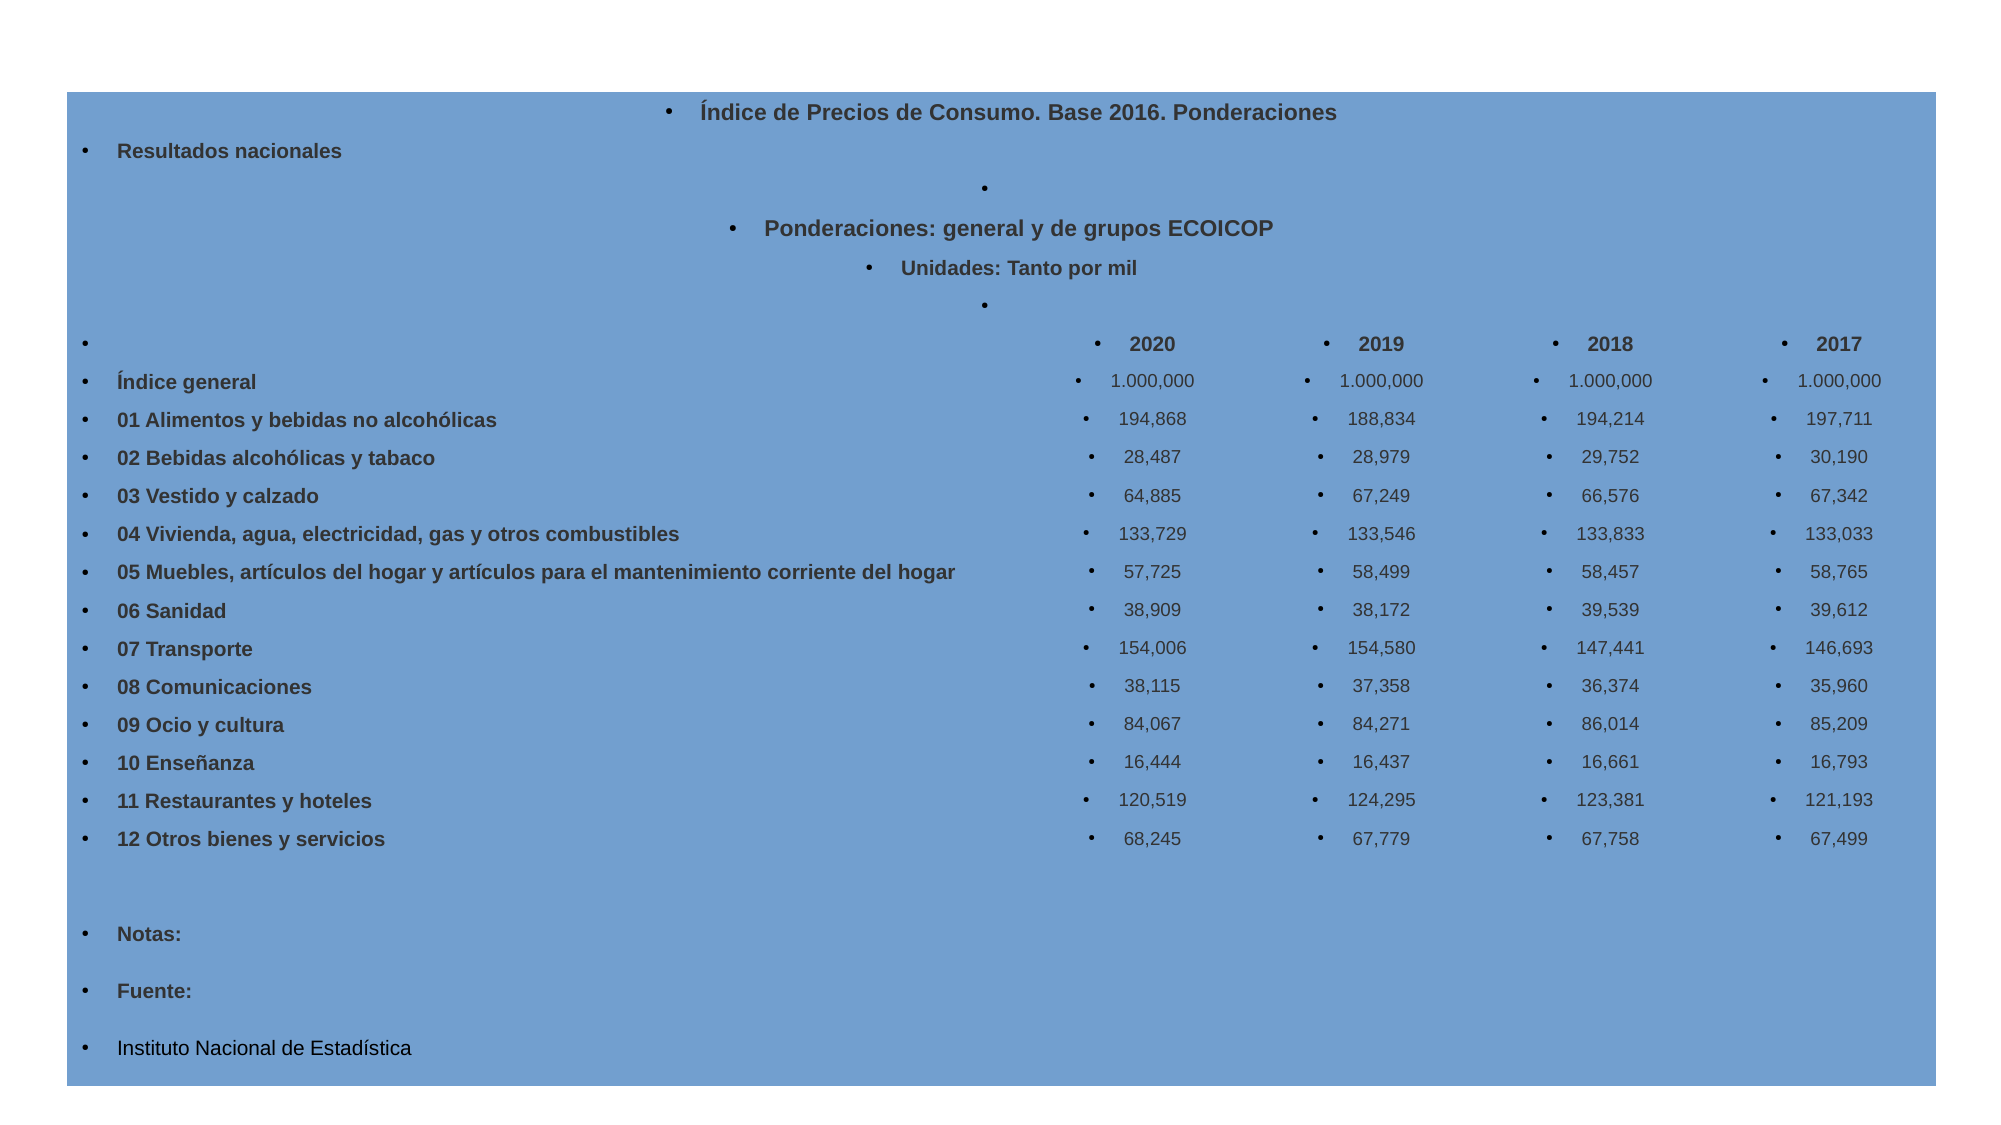

| Índice de Precios de Consumo. Base 2016. Ponderaciones | | | | |
| --- | --- | --- | --- | --- |
| Resultados nacionales | | | | |
| | | | | |
| Ponderaciones: general y de grupos ECOICOP | | | | |
| Unidades: Tanto por mil | | | | |
| | | | | |
| | 2020 | 2019 | 2018 | 2017 |
| Índice general | 1.000,000 | 1.000,000 | 1.000,000 | 1.000,000 |
| 01 Alimentos y bebidas no alcohólicas | 194,868 | 188,834 | 194,214 | 197,711 |
| 02 Bebidas alcohólicas y tabaco | 28,487 | 28,979 | 29,752 | 30,190 |
| 03 Vestido y calzado | 64,885 | 67,249 | 66,576 | 67,342 |
| 04 Vivienda, agua, electricidad, gas y otros combustibles | 133,729 | 133,546 | 133,833 | 133,033 |
| 05 Muebles, artículos del hogar y artículos para el mantenimiento corriente del hogar | 57,725 | 58,499 | 58,457 | 58,765 |
| 06 Sanidad | 38,909 | 38,172 | 39,539 | 39,612 |
| 07 Transporte | 154,006 | 154,580 | 147,441 | 146,693 |
| 08 Comunicaciones | 38,115 | 37,358 | 36,374 | 35,960 |
| 09 Ocio y cultura | 84,067 | 84,271 | 86,014 | 85,209 |
| 10 Enseñanza | 16,444 | 16,437 | 16,661 | 16,793 |
| 11 Restaurantes y hoteles | 120,519 | 124,295 | 123,381 | 121,193 |
| 12 Otros bienes y servicios | 68,245 | 67,779 | 67,758 | 67,499 |
| | | | | |
| Notas: | | | | |
| Fuente: | | | | |
| Instituto Nacional de Estadística | | | | |